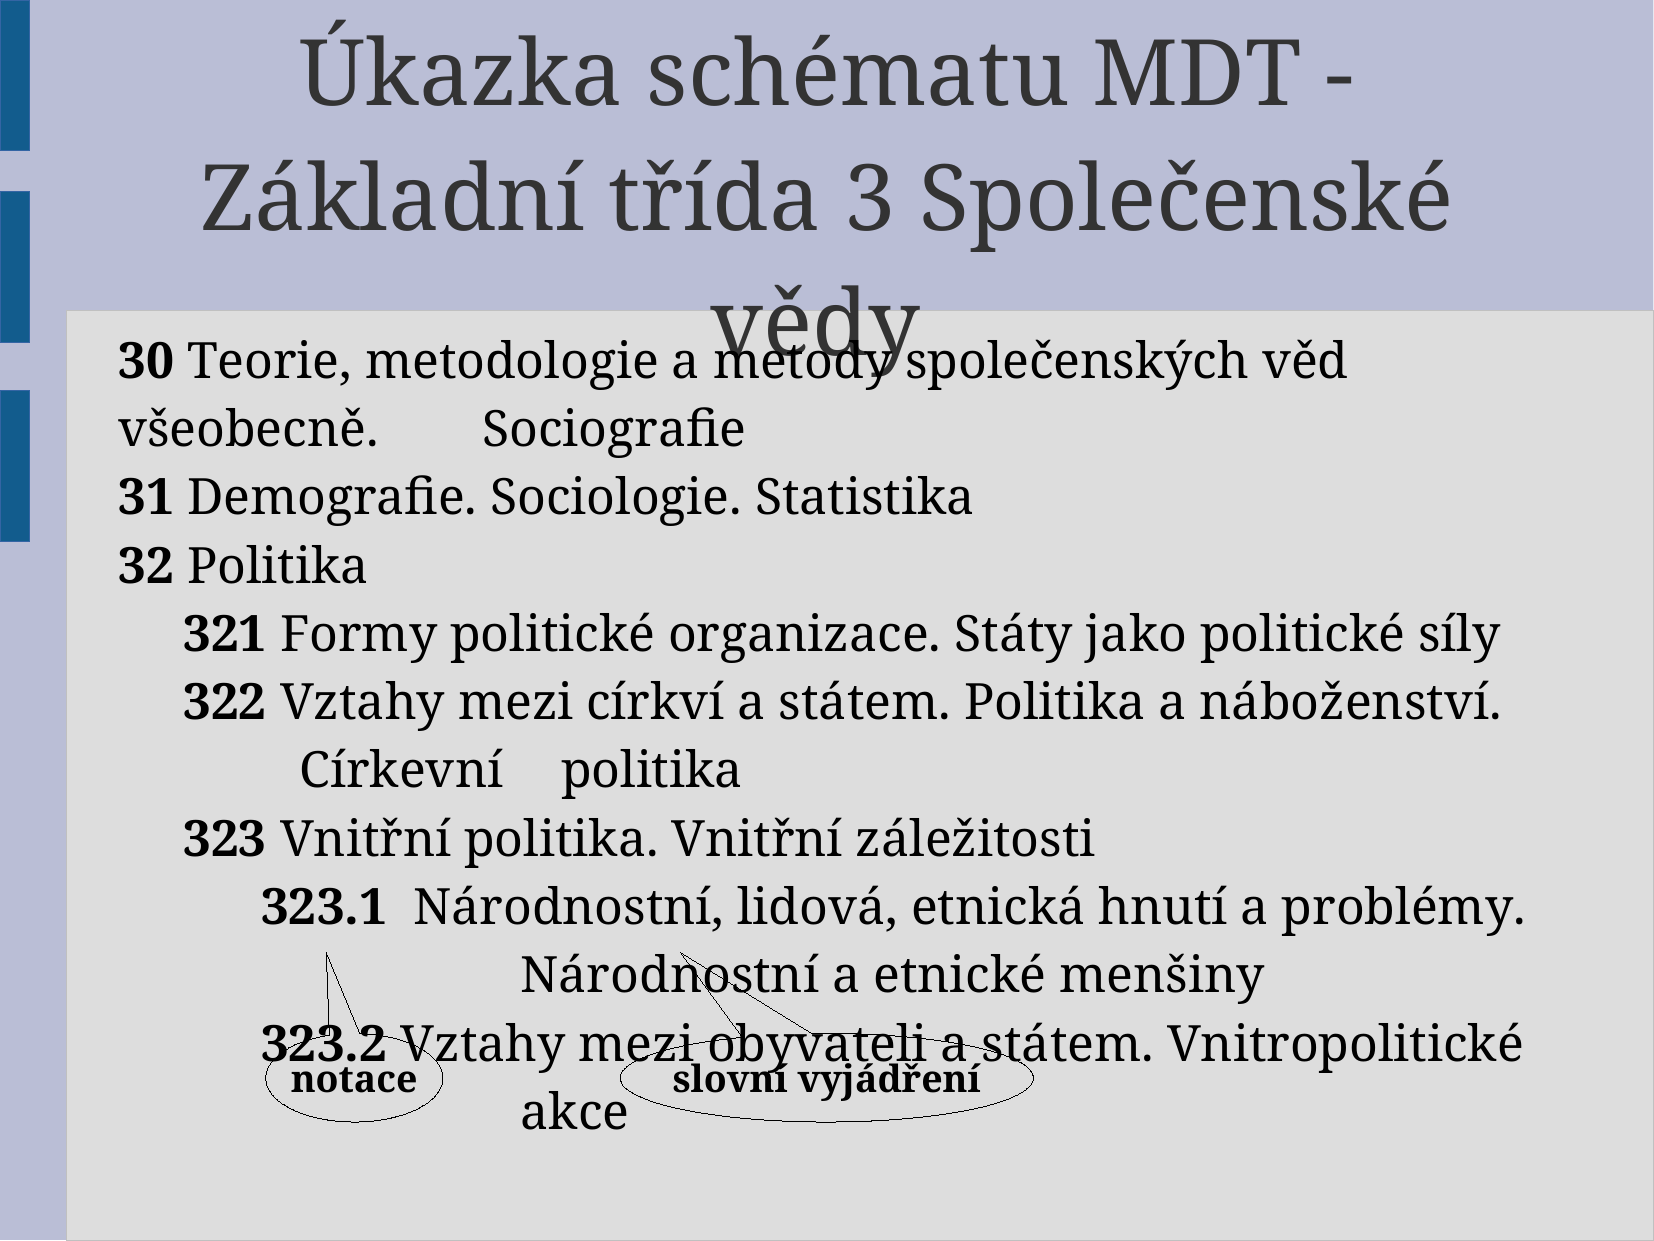

# Úkazka schématu MDT - Základní třída 3 Společenské vědy
30 Teorie, metodologie a metody společenských věd všeobecně. Sociografie
31 Demografie. Sociologie. Statistika
32 Politika
 321 Formy politické organizace. Státy jako politické síly
 322 Vztahy mezi církví a státem. Politika a náboženství.
 Církevní	politika
 323 Vnitřní politika. Vnitřní záležitosti
 323.1 	Národnostní, lidová, etnická hnutí a problémy. Národnostní a etnické menšiny
 323.2 Vztahy mezi obyvateli a státem. Vnitropolitické akce
 			 http://www.nkp.cz/pages/page.php3?page=fond_vseobec_pomzn1.htm
notace
slovní vyjádření